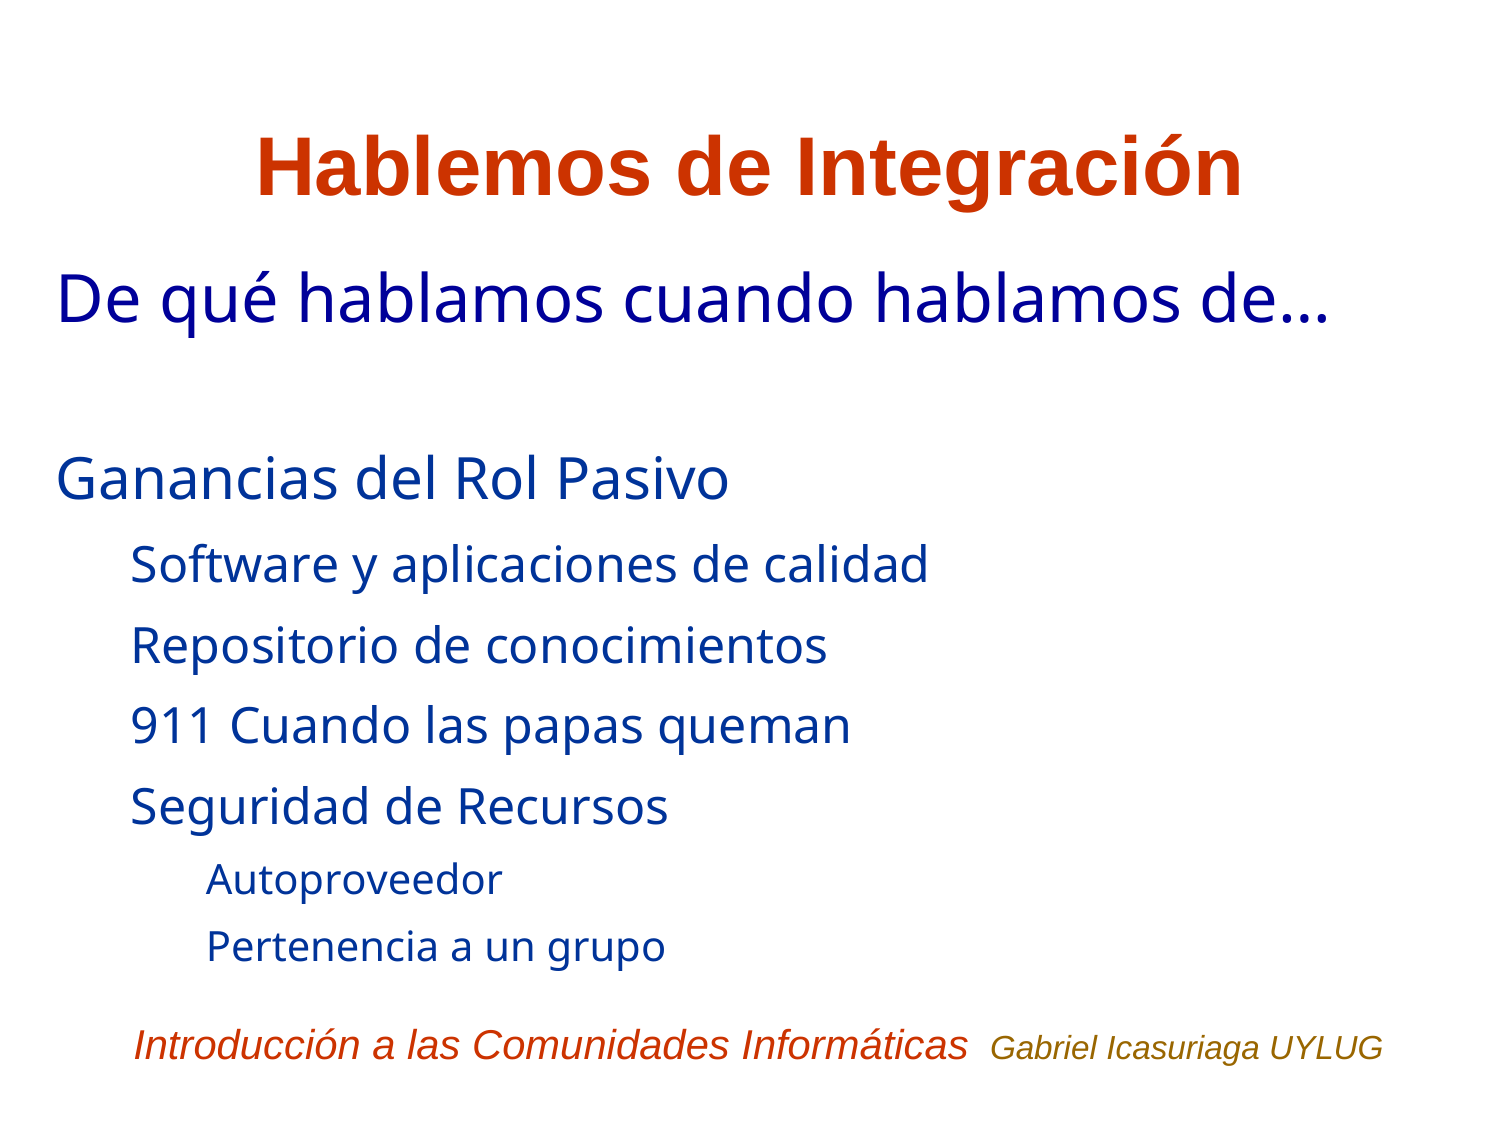

# Hablemos de Integración
De qué hablamos cuando hablamos de…
Ganancias del Rol Pasivo
Software y aplicaciones de calidad
Repositorio de conocimientos
911 Cuando las papas queman
Seguridad de Recursos
Autoproveedor
Pertenencia a un grupo
Introducción a las Comunidades Informáticas Gabriel Icasuriaga UYLUG